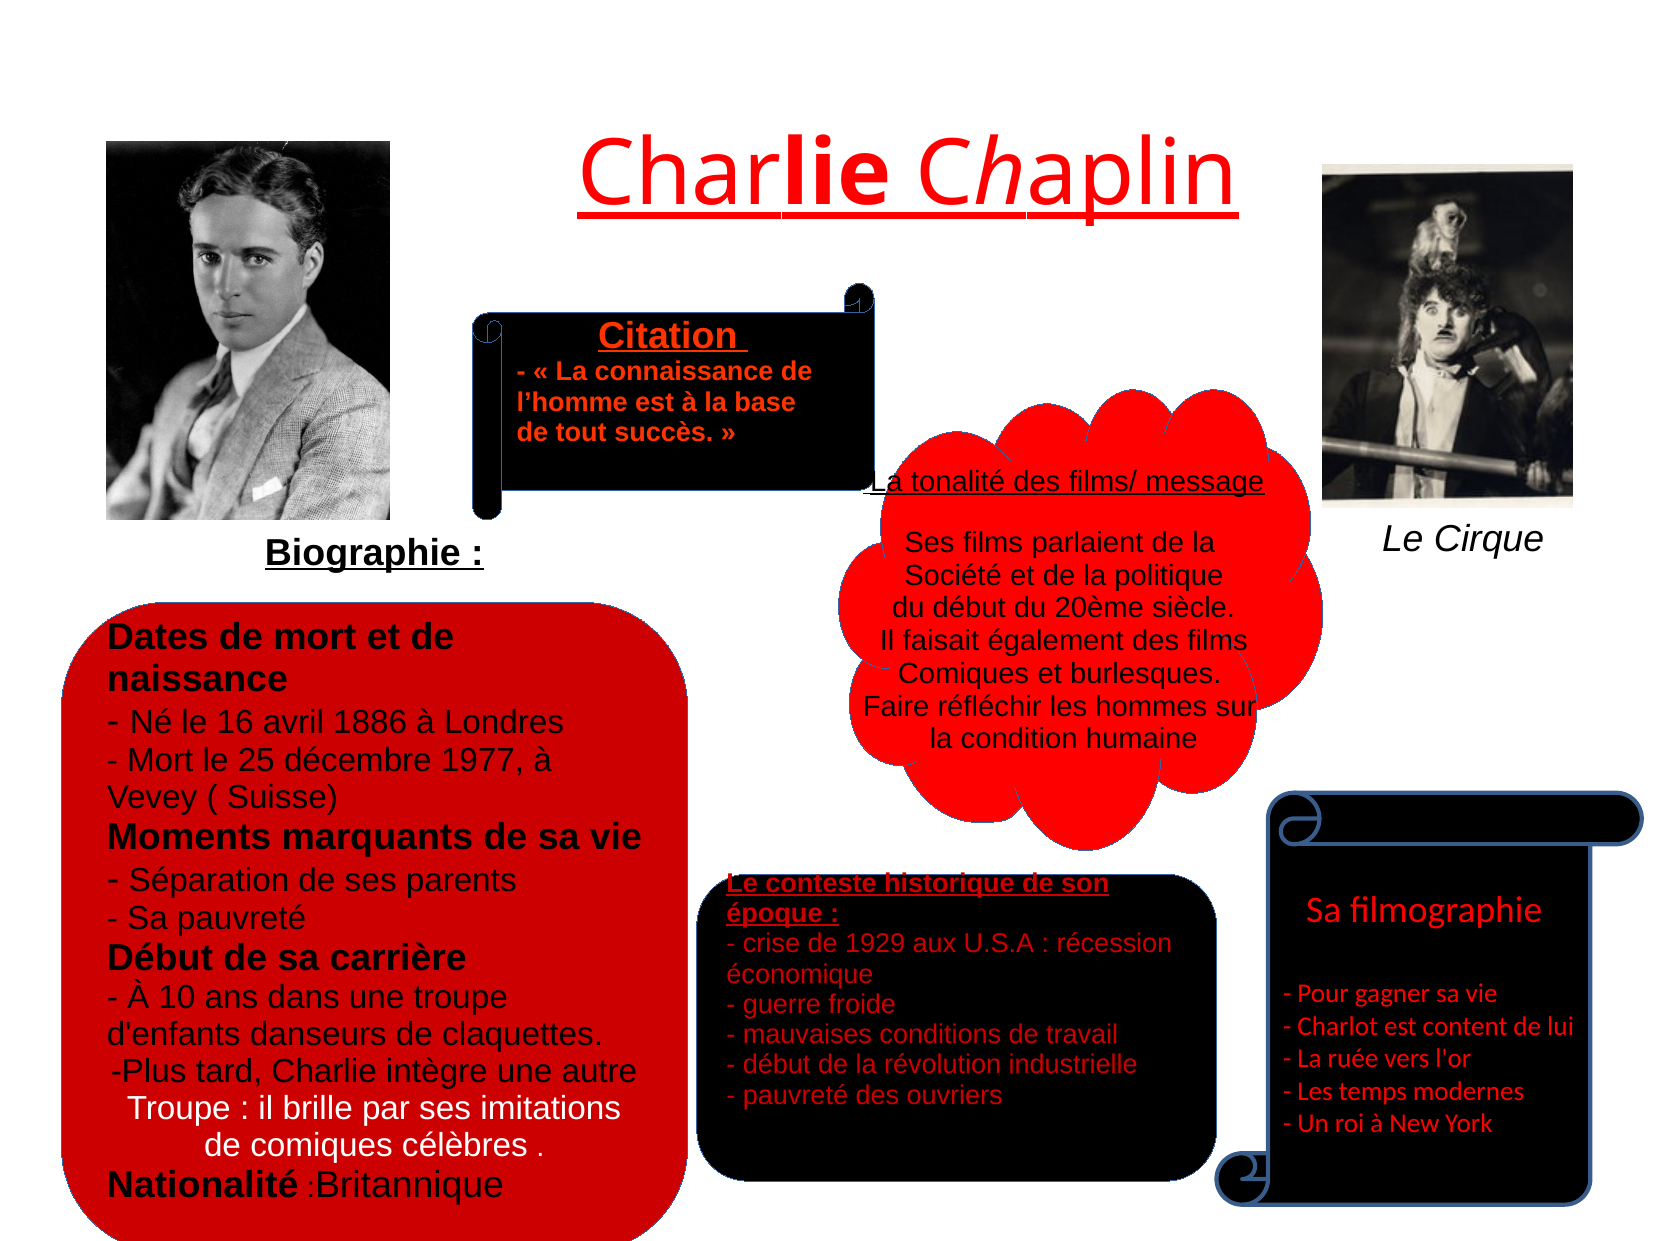

# Charlie Chaplin
Citation
- « La connaissance de l’homme est à la base de tout succès. »
 La tonalité des films/ message
Ses films parlaient de la
Société et de la politique
du début du 20ème siècle.
Il faisait également des films
Comiques et burlesques.
Faire réfléchir les hommes sur
la condition humaine
Le Cirque
Biographie :
Dates de mort et de naissance
- Né le 16 avril 1886 à Londres
- Mort le 25 décembre 1977, à Vevey ( Suisse)
Moments marquants de sa vie
- Séparation de ses parents
- Sa pauvreté
Début de sa carrière
- À 10 ans dans une troupe d'enfants danseurs de claquettes.
-Plus tard, Charlie intègre une autre
Troupe : il brille par ses imitations
de comiques célèbres .
Nationalité :Britannique
Sa filmographie
- Pour gagner sa vie
- Charlot est content de lui
- La ruée vers l'or
- Les temps modernes
- Un roi à New York
Le conteste historique de son époque :
- crise de 1929 aux U.S.A : récession économique
- guerre froide
- mauvaises conditions de travail
- début de la révolution industrielle
- pauvreté des ouvriers